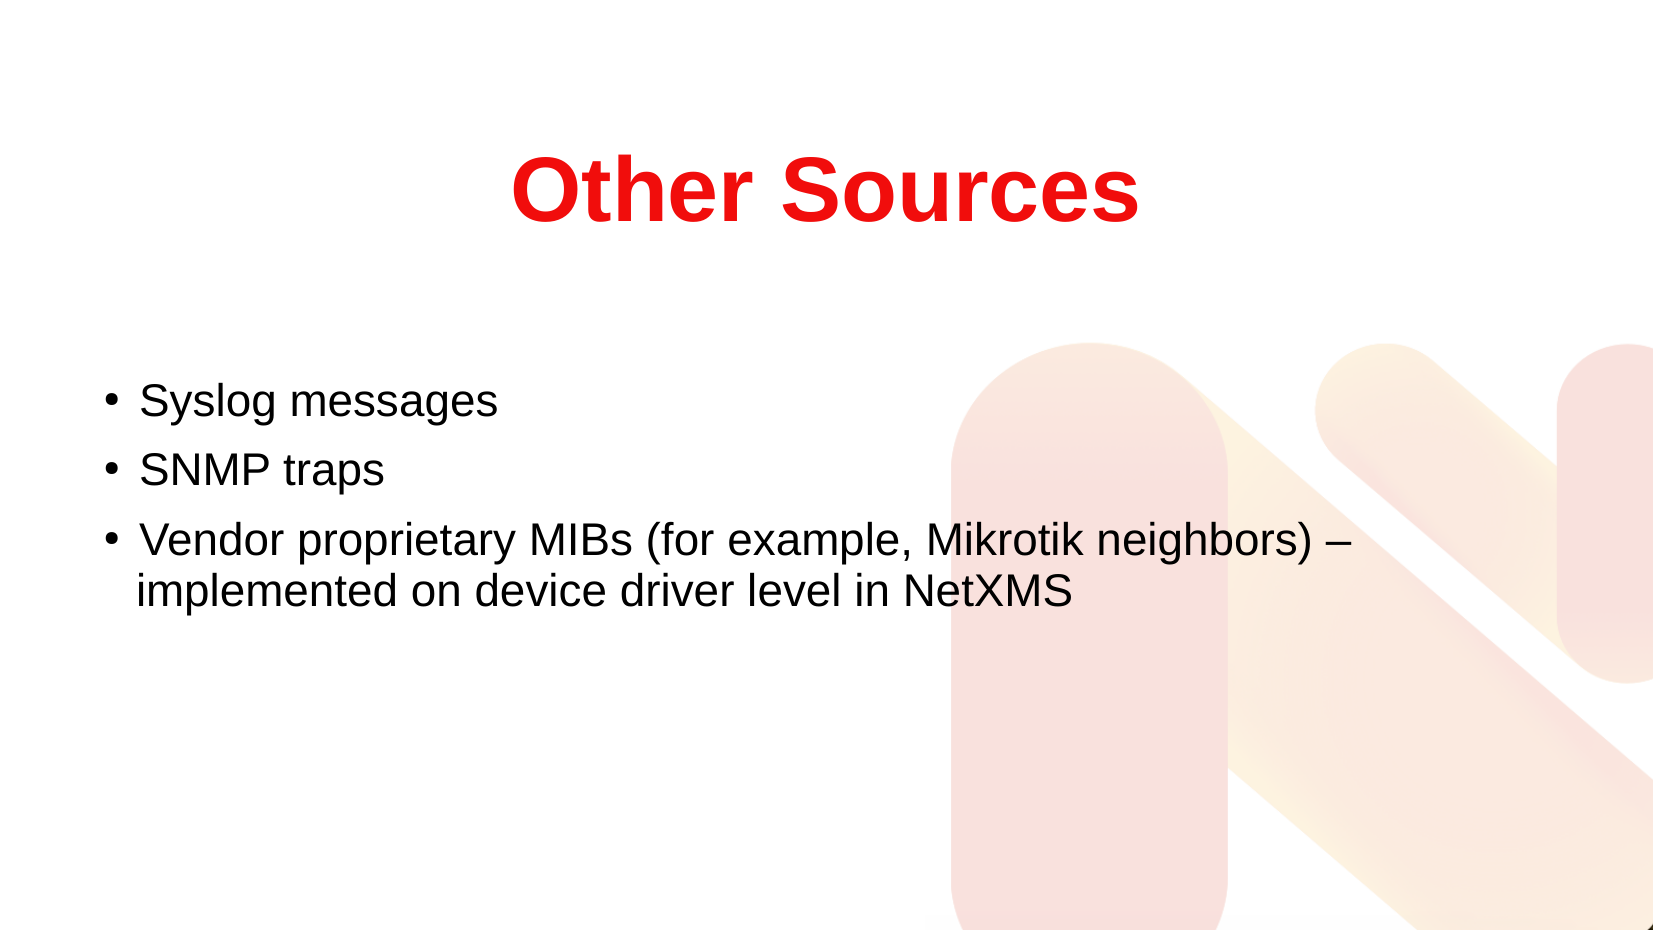

# Other Sources
Syslog messages
SNMP traps
Vendor proprietary MIBs (for example, Mikrotik neighbors) – implemented on device driver level in NetXMS